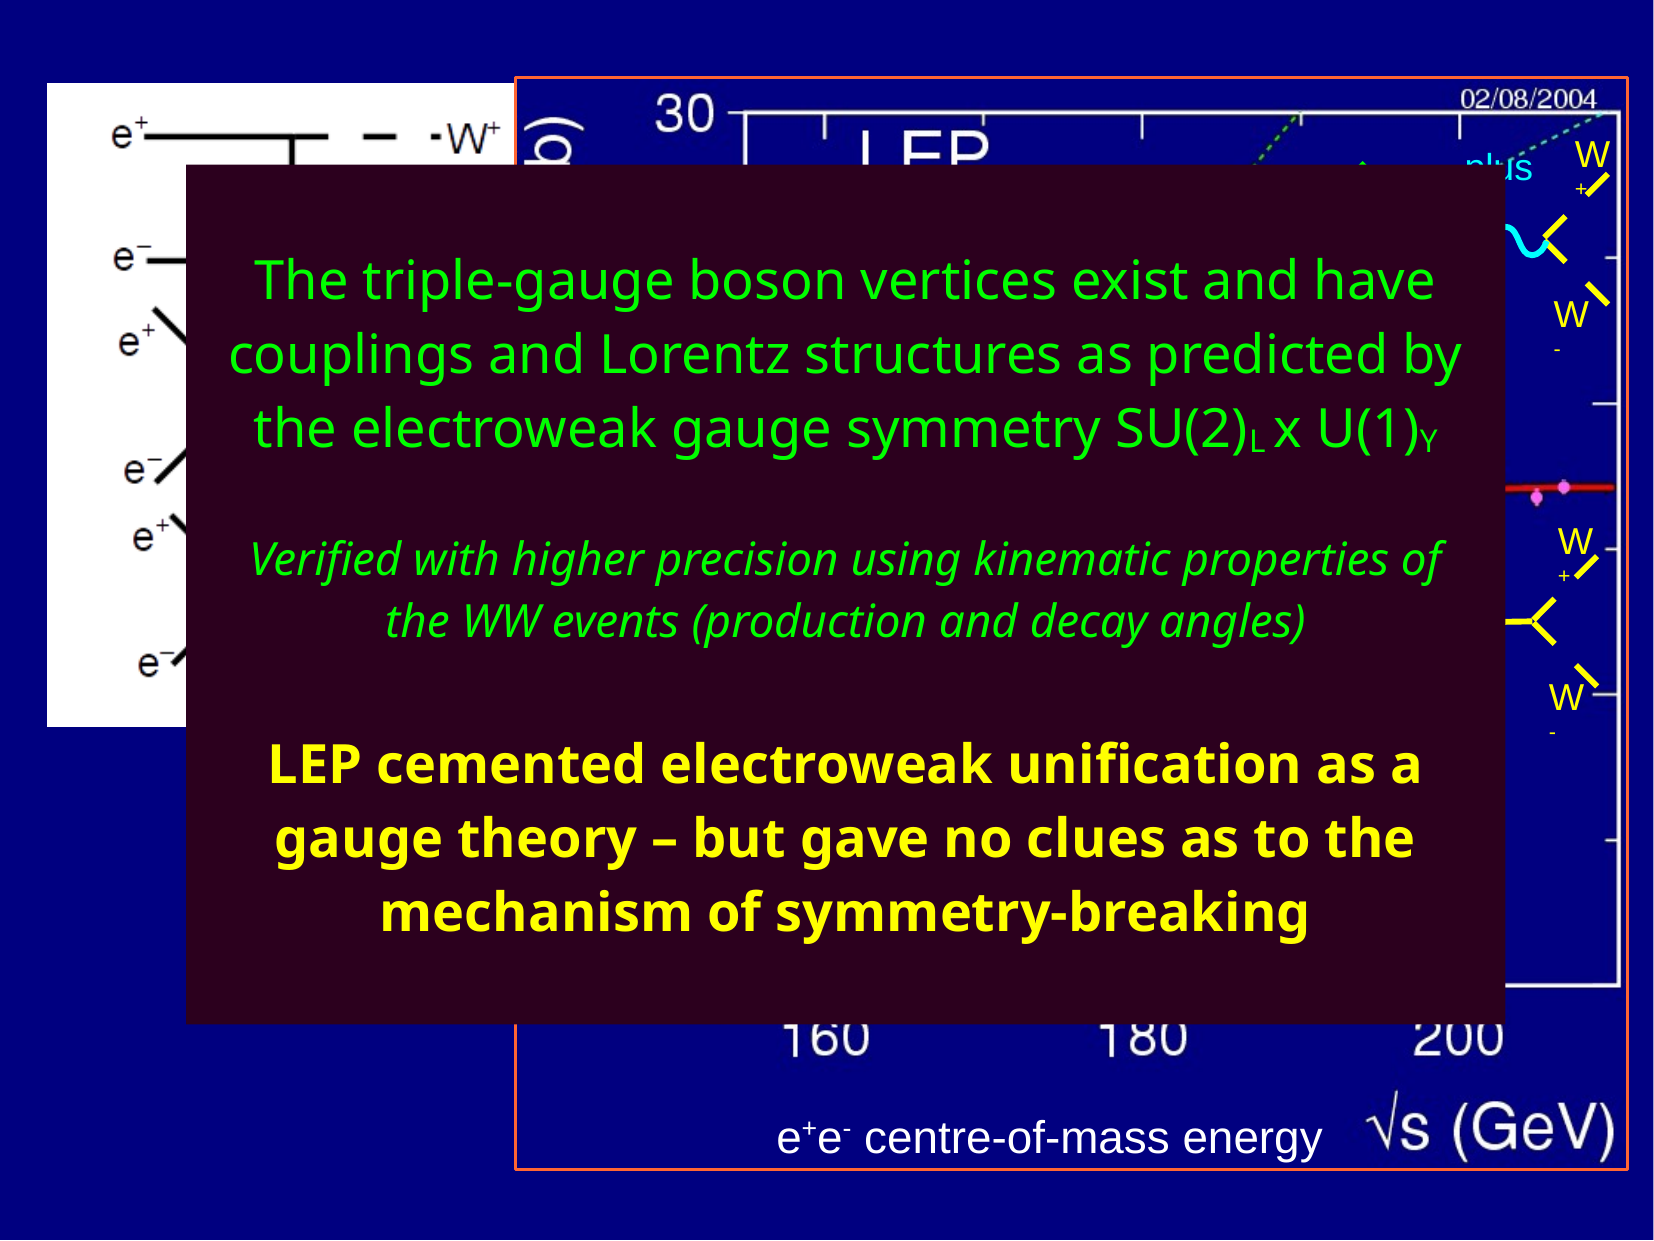

W-pair production at LEP
W+
...plus
The triple-gauge boson vertices exist and have couplings and Lorentz structures as predicted by the electroweak gauge symmetry SU(2)L x U(1)Y
Verified with higher precision using kinematic properties of the WW events (production and decay angles)
LEP cemented electroweak unification as a gauge theory – but gave no clues as to the mechanism of symmetry-breaking
Three tree-level Feynman diagrams
W+
e+
γ
W-
W-
e-
- only
W+
WW cross-section
...plus
Z0
W-
e+e- centre-of-mass energy